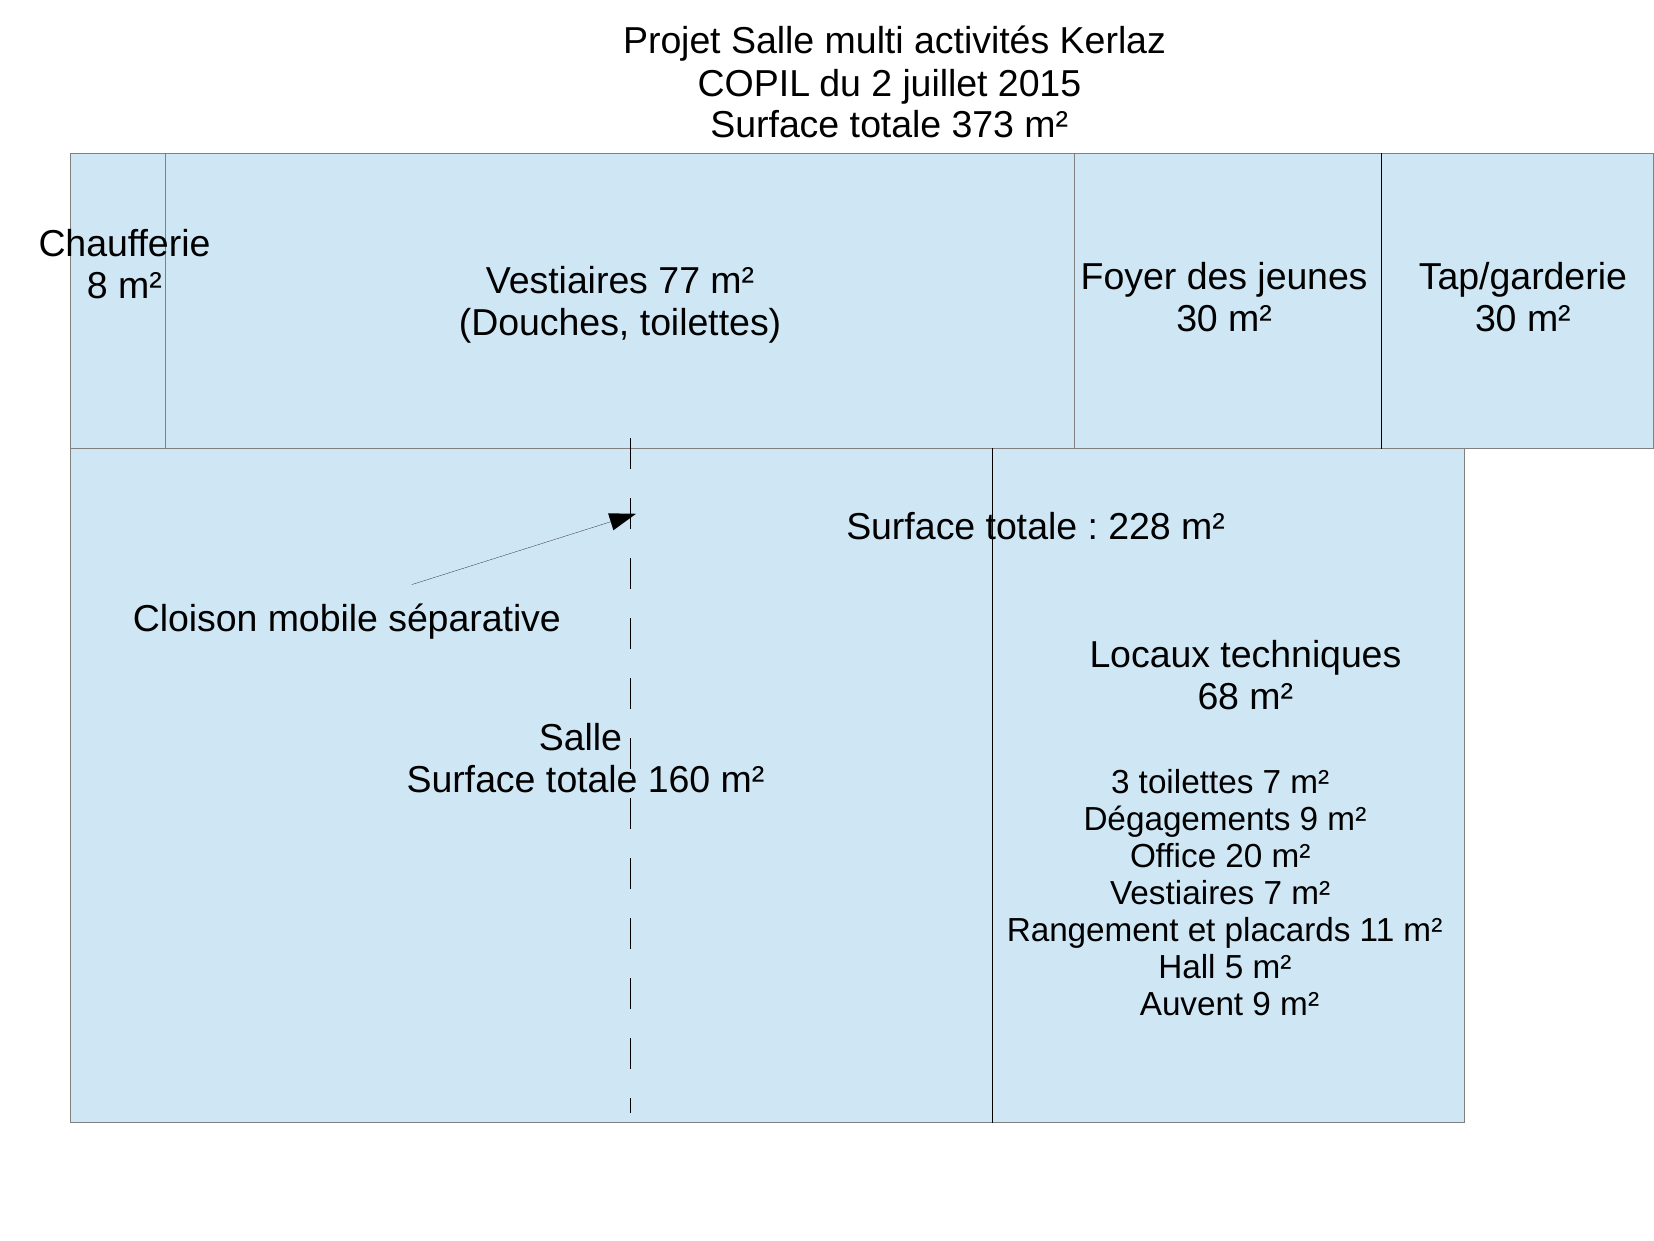

Projet Salle multi activités Kerlaz
COPIL du 2 juillet 2015
Surface totale 373 m²
Vestiaires 77 m²
(Douches, toilettes)
Chaufferie
8 m²
Foyer des jeunes
30 m²
Tap/garderie
30 m²
Surface totale : 228 m²
Cloison mobile séparative
Locaux techniques
68 m²
Salle
Surface totale 160 m²
3 toilettes 7 m²
Dégagements 9 m²
Office 20 m²
Vestiaires 7 m²
Rangement et placards 11 m²
Hall 5 m²
 Auvent 9 m²